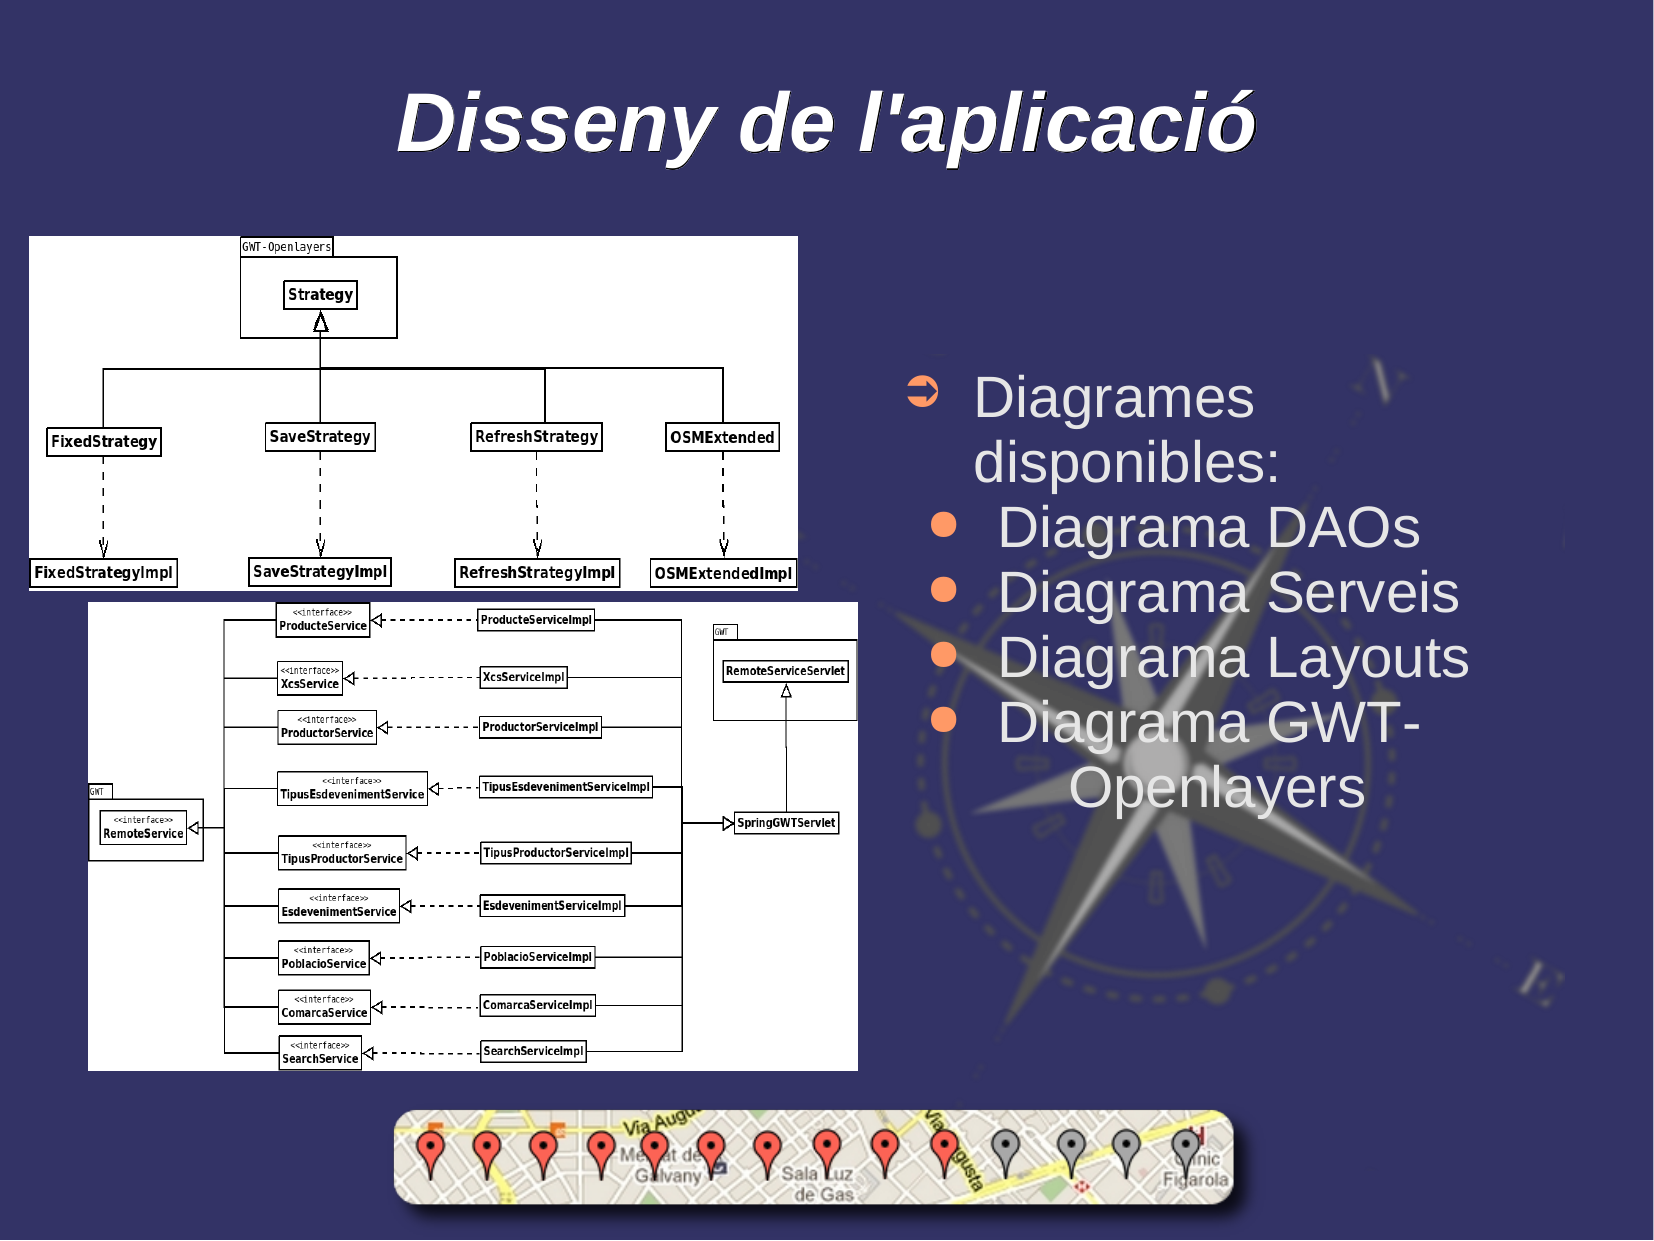

# Disseny de l'aplicació
Diagrames disponibles:
Diagrama DAOs
Diagrama Serveis
Diagrama Layouts
Diagrama GWT-Openlayers